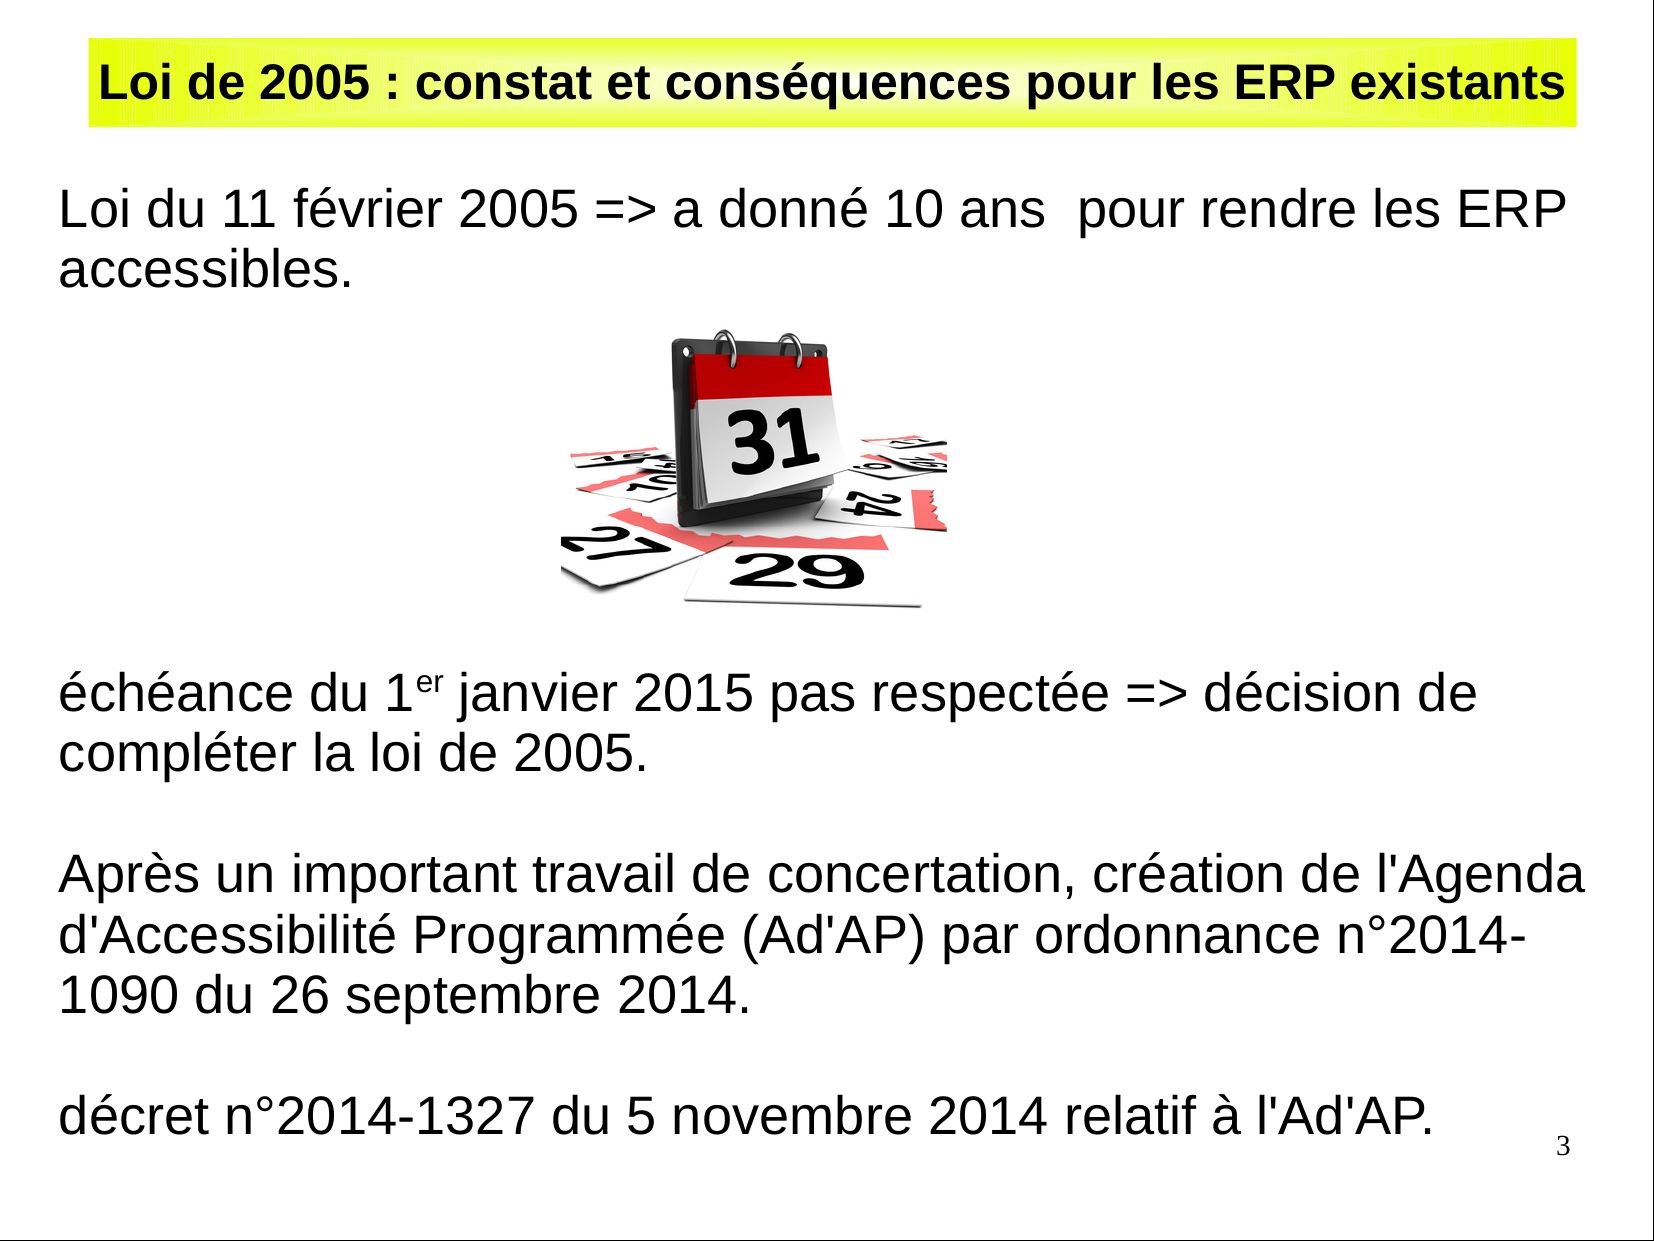

# Loi de 2005 : constat et conséquences pour les ERP existants
Loi du 11 février 2005 => a donné 10 ans pour rendre les ERP accessibles.
échéance du 1er janvier 2015 pas respectée => décision de compléter la loi de 2005.
Après un important travail de concertation, création de l'Agenda d'Accessibilité Programmée (Ad'AP) par ordonnance n°2014-1090 du 26 septembre 2014.
décret n°2014-1327 du 5 novembre 2014 relatif à l'Ad'AP.
3